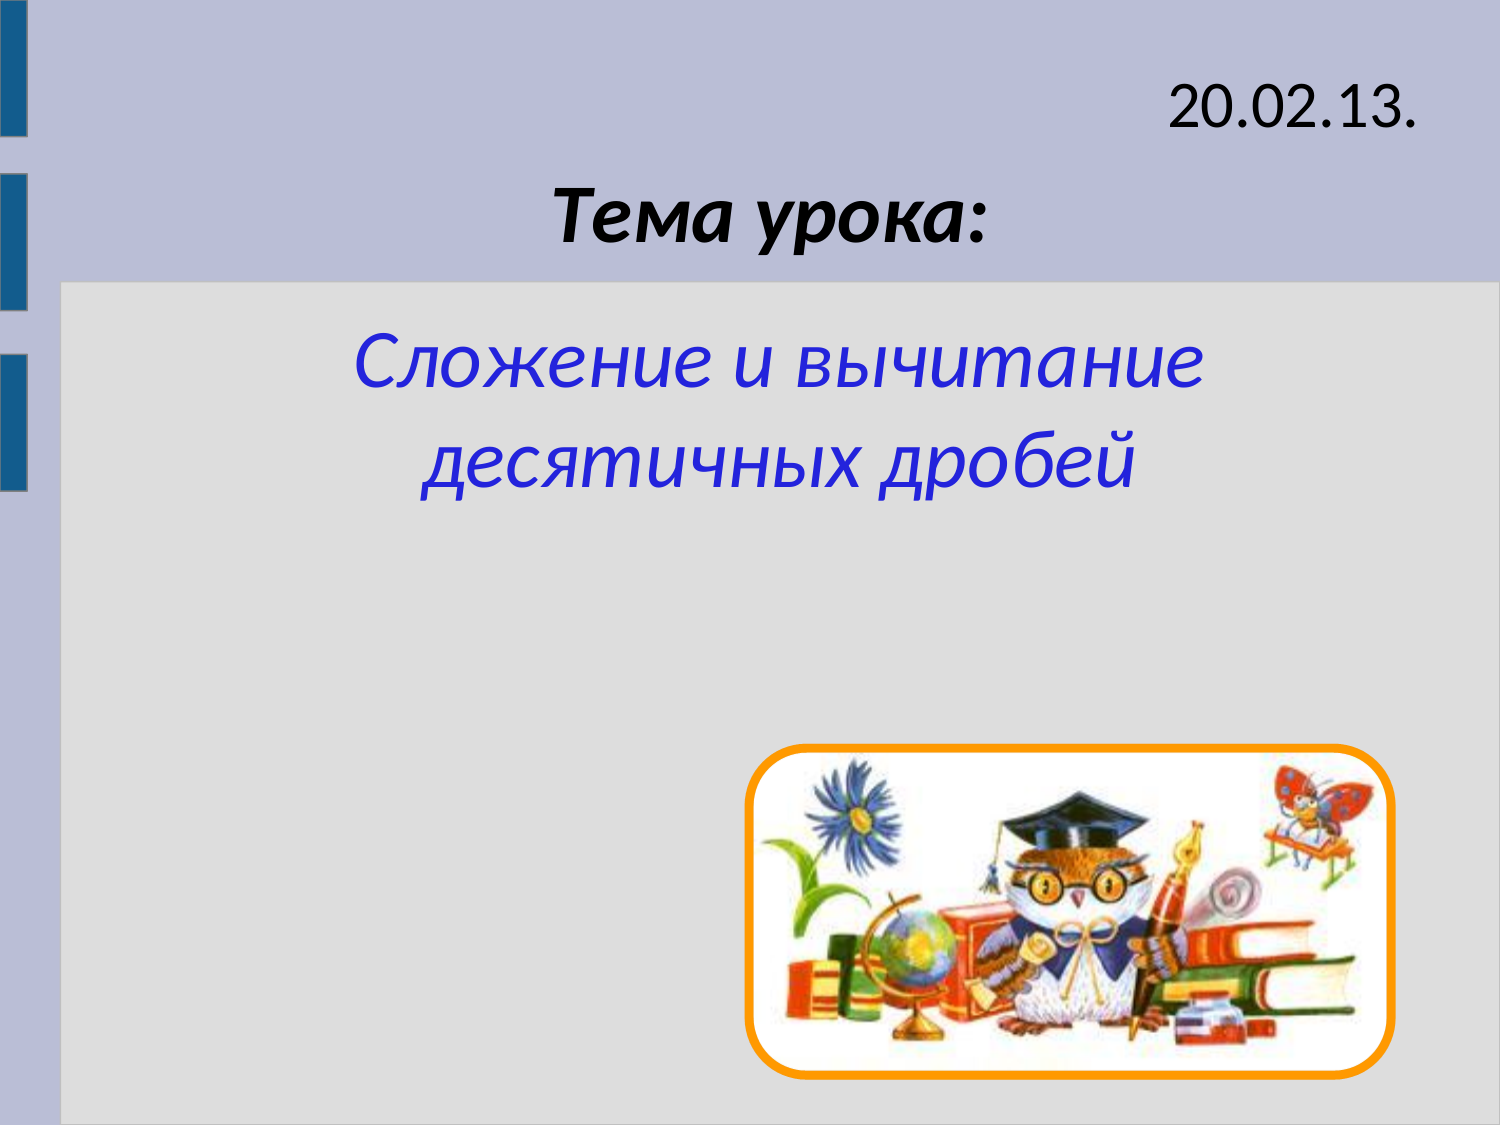

20.02.13.
Тема урока:
Сложение и вычитание десятичных дробей